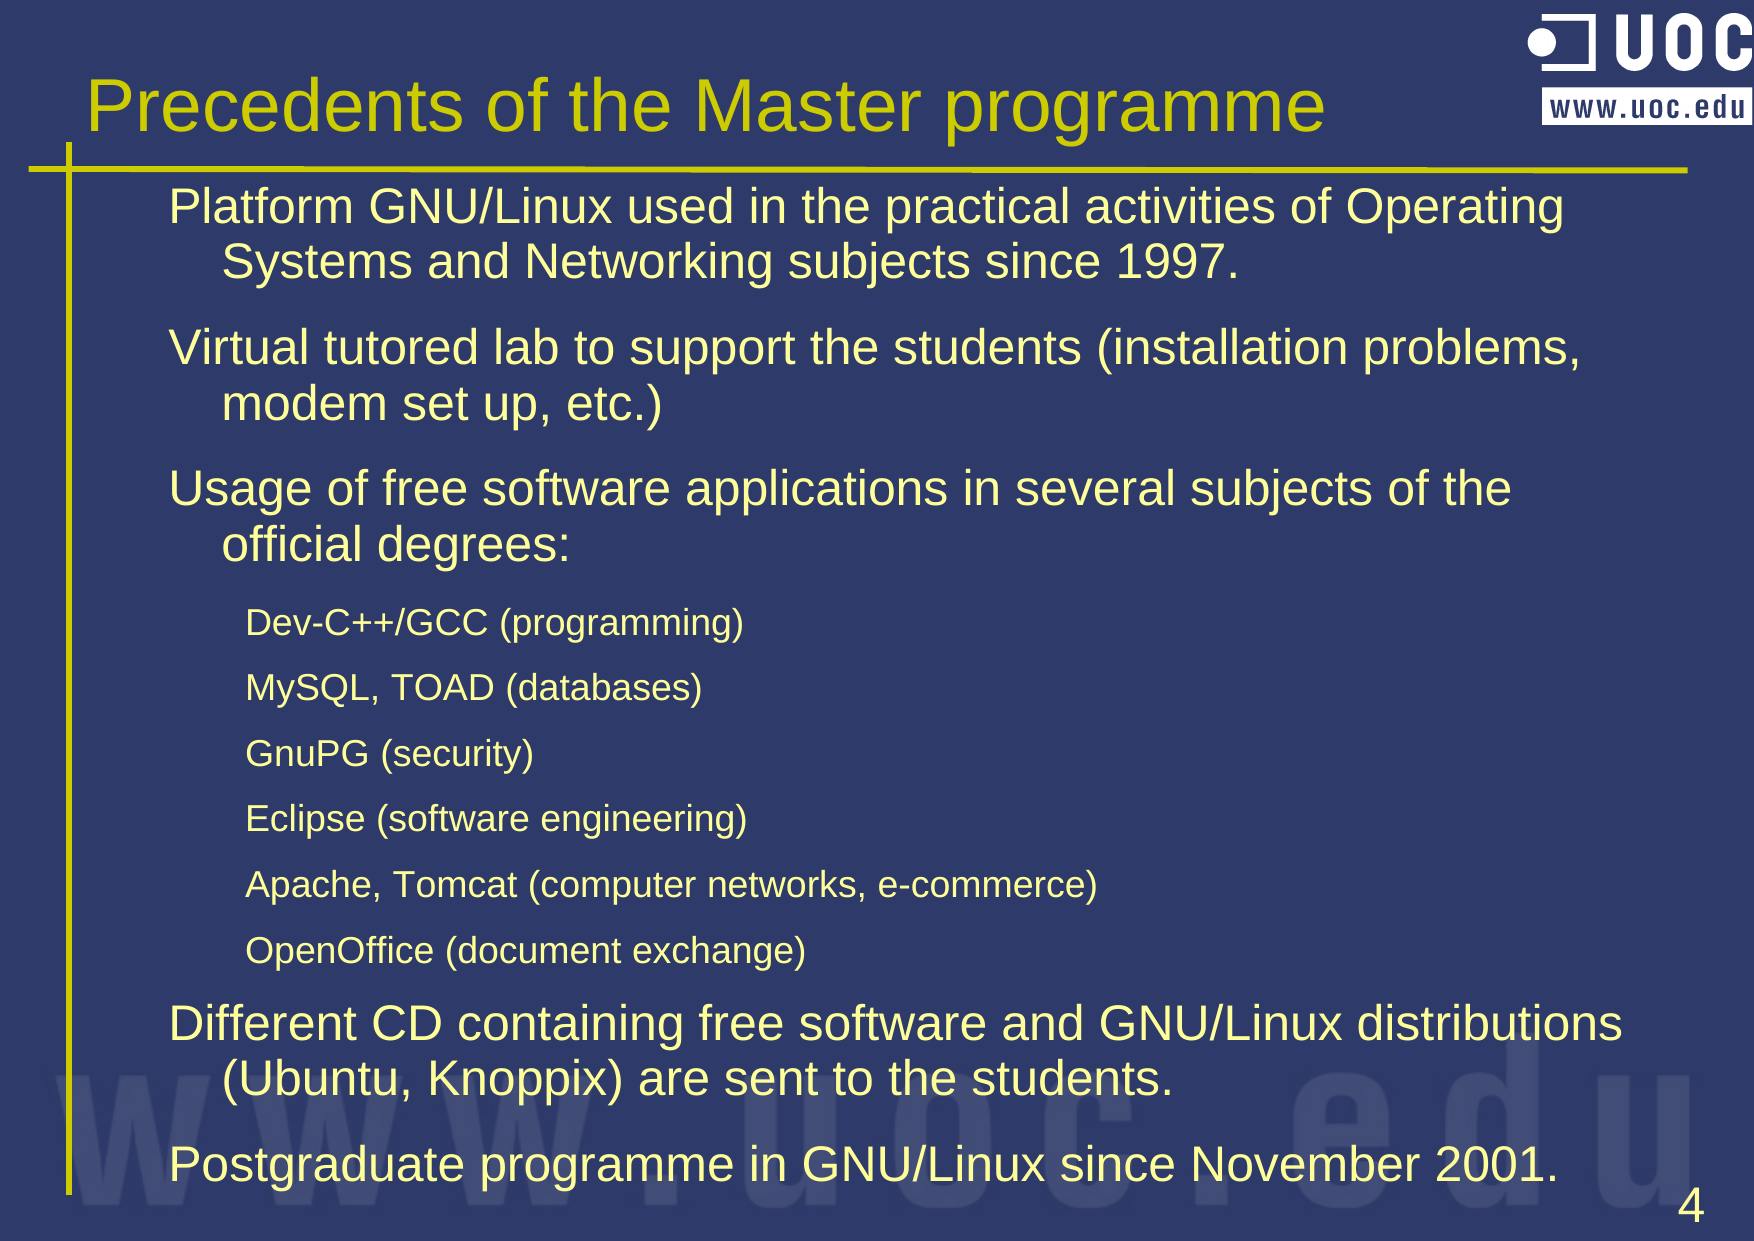

Precedents of the Master programme
# Platform GNU/Linux used in the practical activities of Operating Systems and Networking subjects since 1997.
Virtual tutored lab to support the students (installation problems, modem set up, etc.)
Usage of free software applications in several subjects of the official degrees:
Dev-C++/GCC (programming)
MySQL, TOAD (databases)
GnuPG (security)
Eclipse (software engineering)
Apache, Tomcat (computer networks, e-commerce)
OpenOffice (document exchange)
Different CD containing free software and GNU/Linux distributions (Ubuntu, Knoppix) are sent to the students.
Postgraduate programme in GNU/Linux since November 2001.